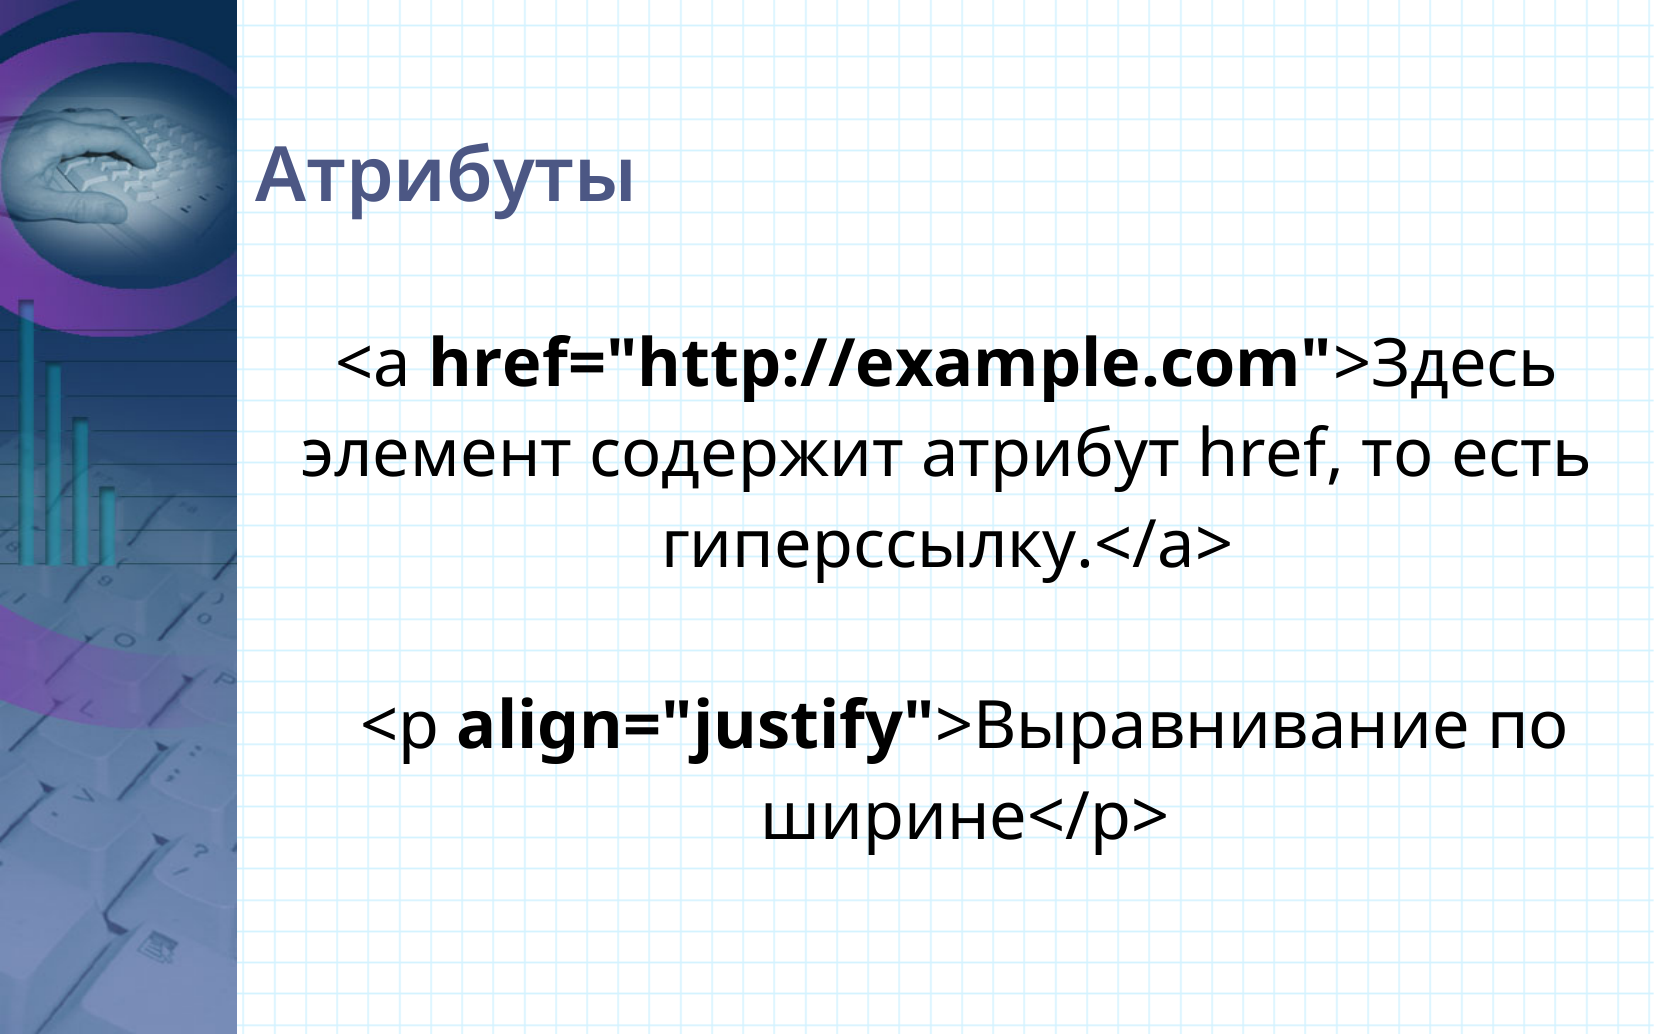

# Атрибуты
<a href="http://example.com">Здесь элемент содержит атрибут href, то есть гиперссылку.</a>
<p align="justify">Выравнивание по ширине</p>